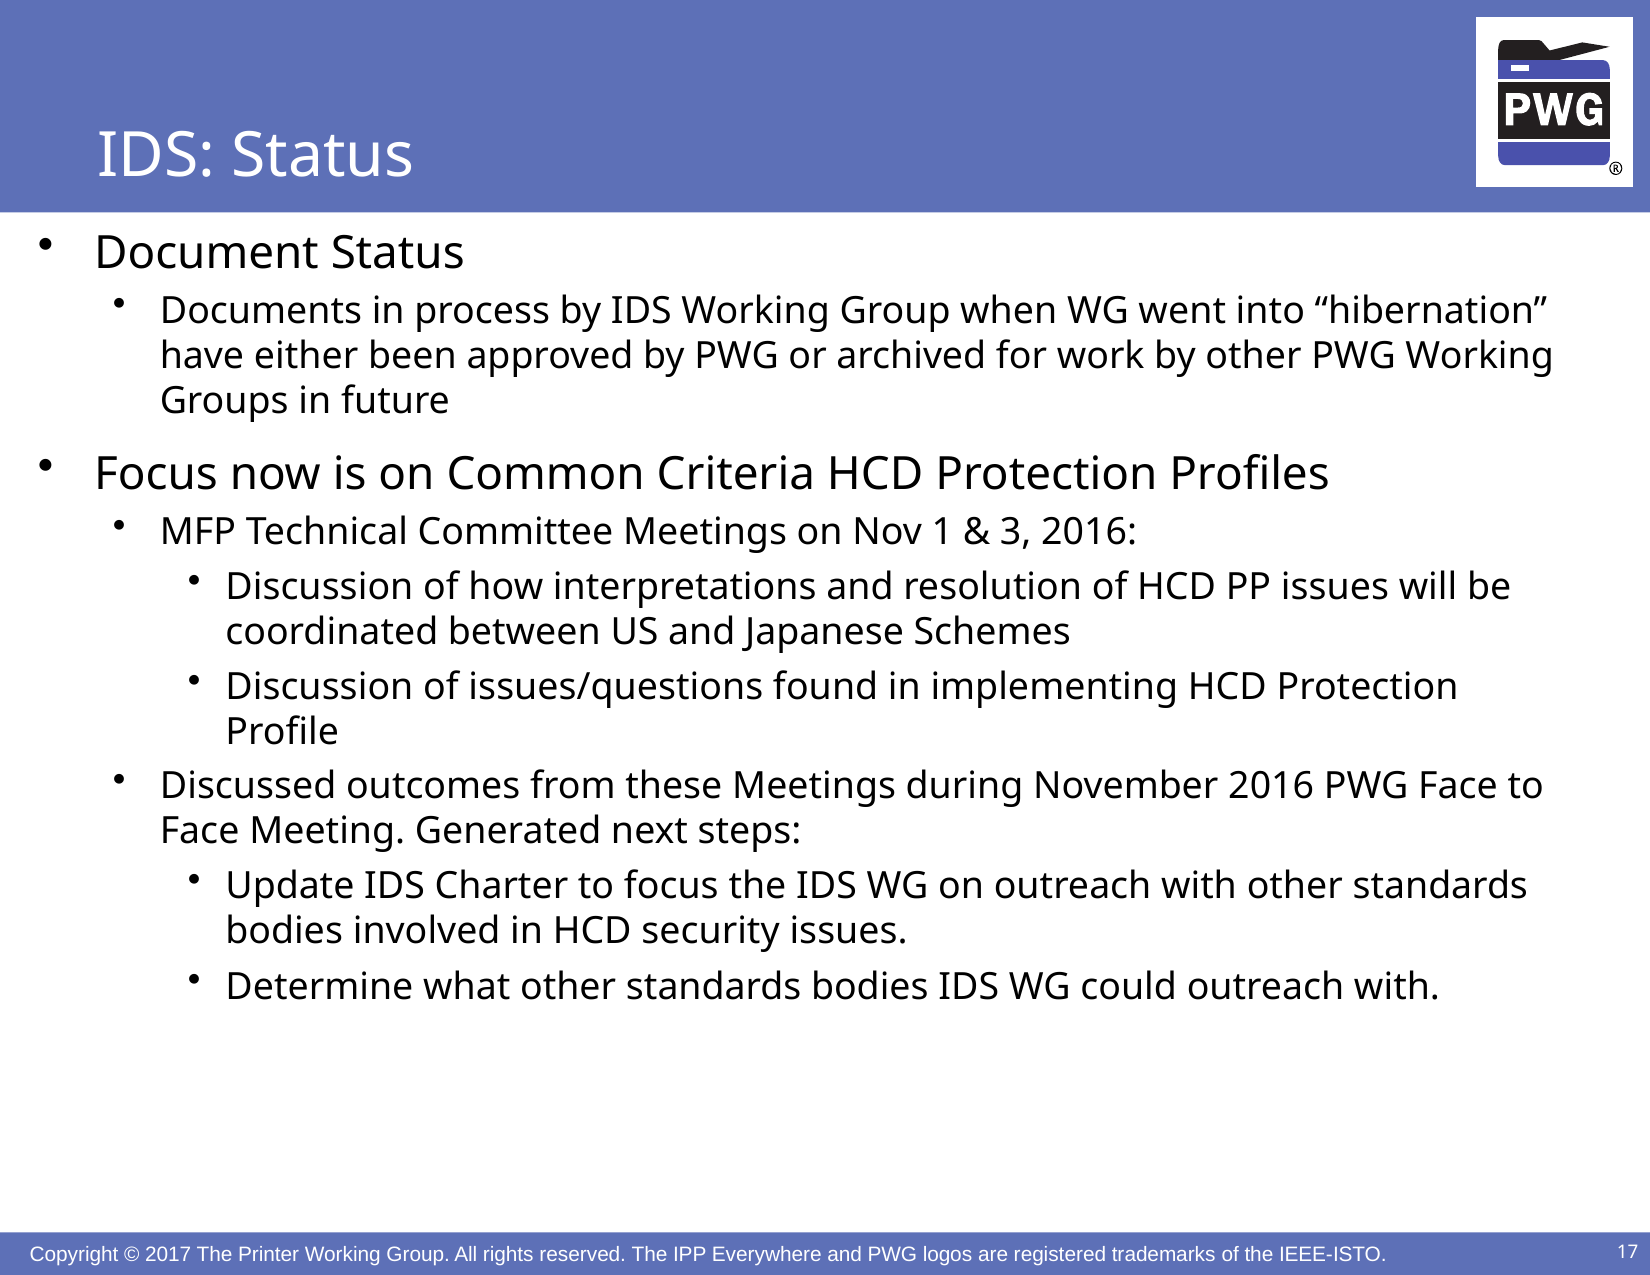

# IDS: Status
Document Status
Documents in process by IDS Working Group when WG went into “hibernation” have either been approved by PWG or archived for work by other PWG Working Groups in future
Focus now is on Common Criteria HCD Protection Profiles
MFP Technical Committee Meetings on Nov 1 & 3, 2016:
Discussion of how interpretations and resolution of HCD PP issues will be coordinated between US and Japanese Schemes
Discussion of issues/questions found in implementing HCD Protection Profile
Discussed outcomes from these Meetings during November 2016 PWG Face to Face Meeting. Generated next steps:
Update IDS Charter to focus the IDS WG on outreach with other standards bodies involved in HCD security issues.
Determine what other standards bodies IDS WG could outreach with.